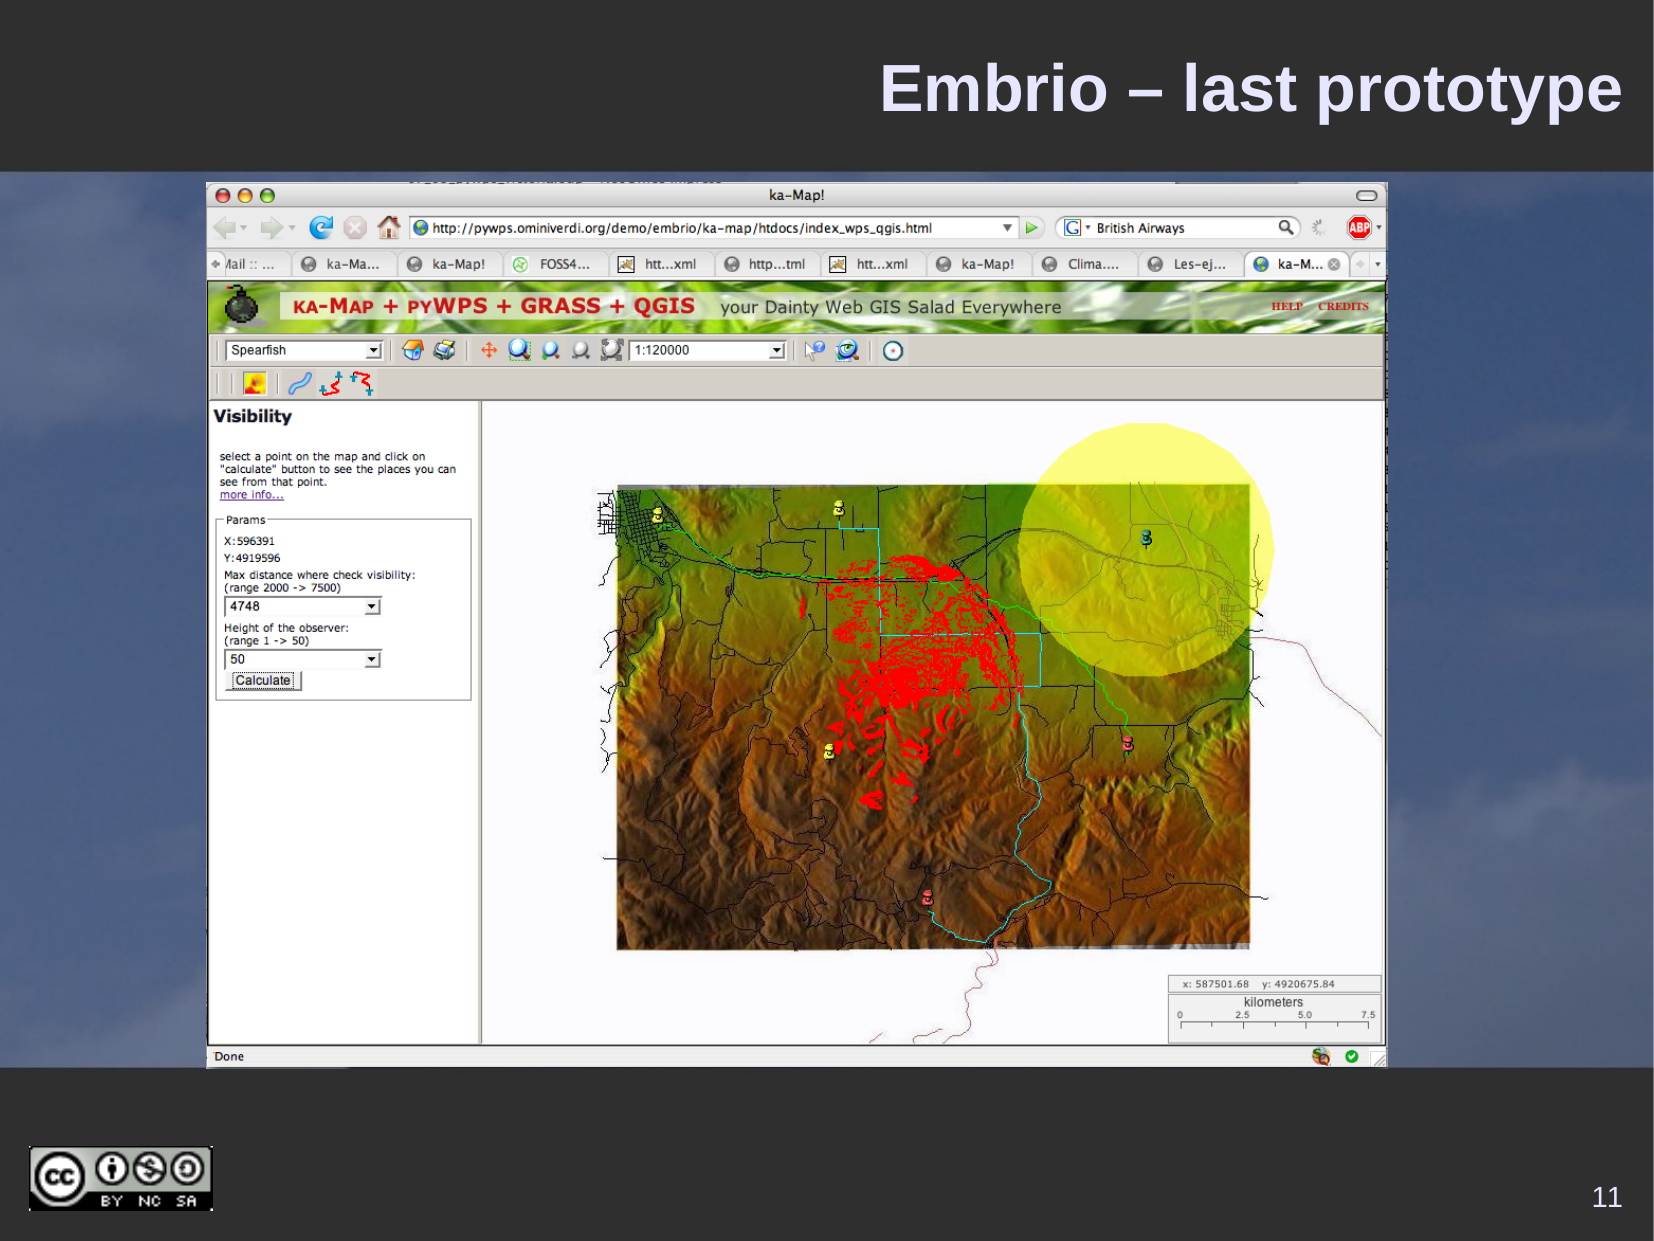

# Embrio – last prototype
2006-06-01
11